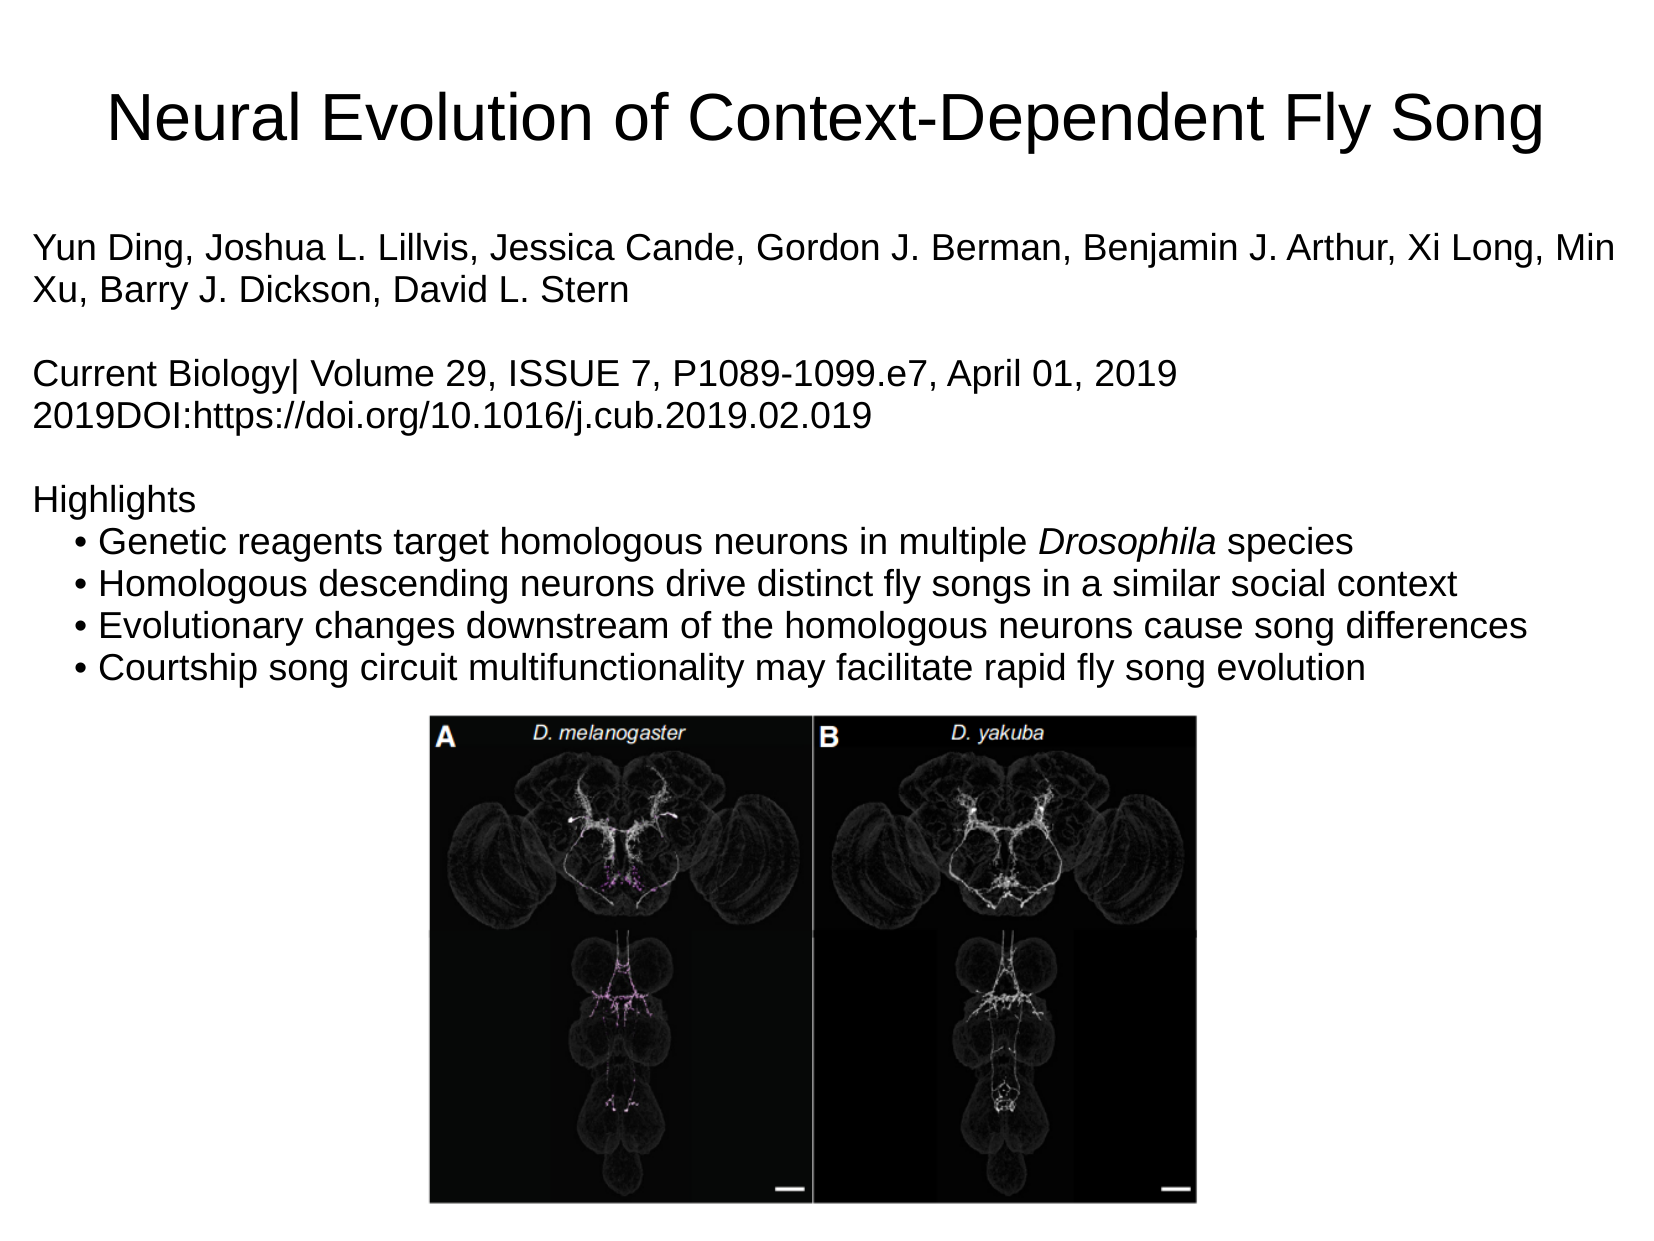

# Neural Evolution of Context-Dependent Fly Song
Yun Ding, Joshua L. Lillvis, Jessica Cande, Gordon J. Berman, Benjamin J. Arthur, Xi Long, Min Xu, Barry J. Dickson, David L. Stern
Current Biology| Volume 29, ISSUE 7, P1089-1099.e7, April 01, 2019
2019DOI:https://doi.org/10.1016/j.cub.2019.02.019
Highlights
 • Genetic reagents target homologous neurons in multiple Drosophila species
 • Homologous descending neurons drive distinct fly songs in a similar social context
 • Evolutionary changes downstream of the homologous neurons cause song differences
 • Courtship song circuit multifunctionality may facilitate rapid fly song evolution